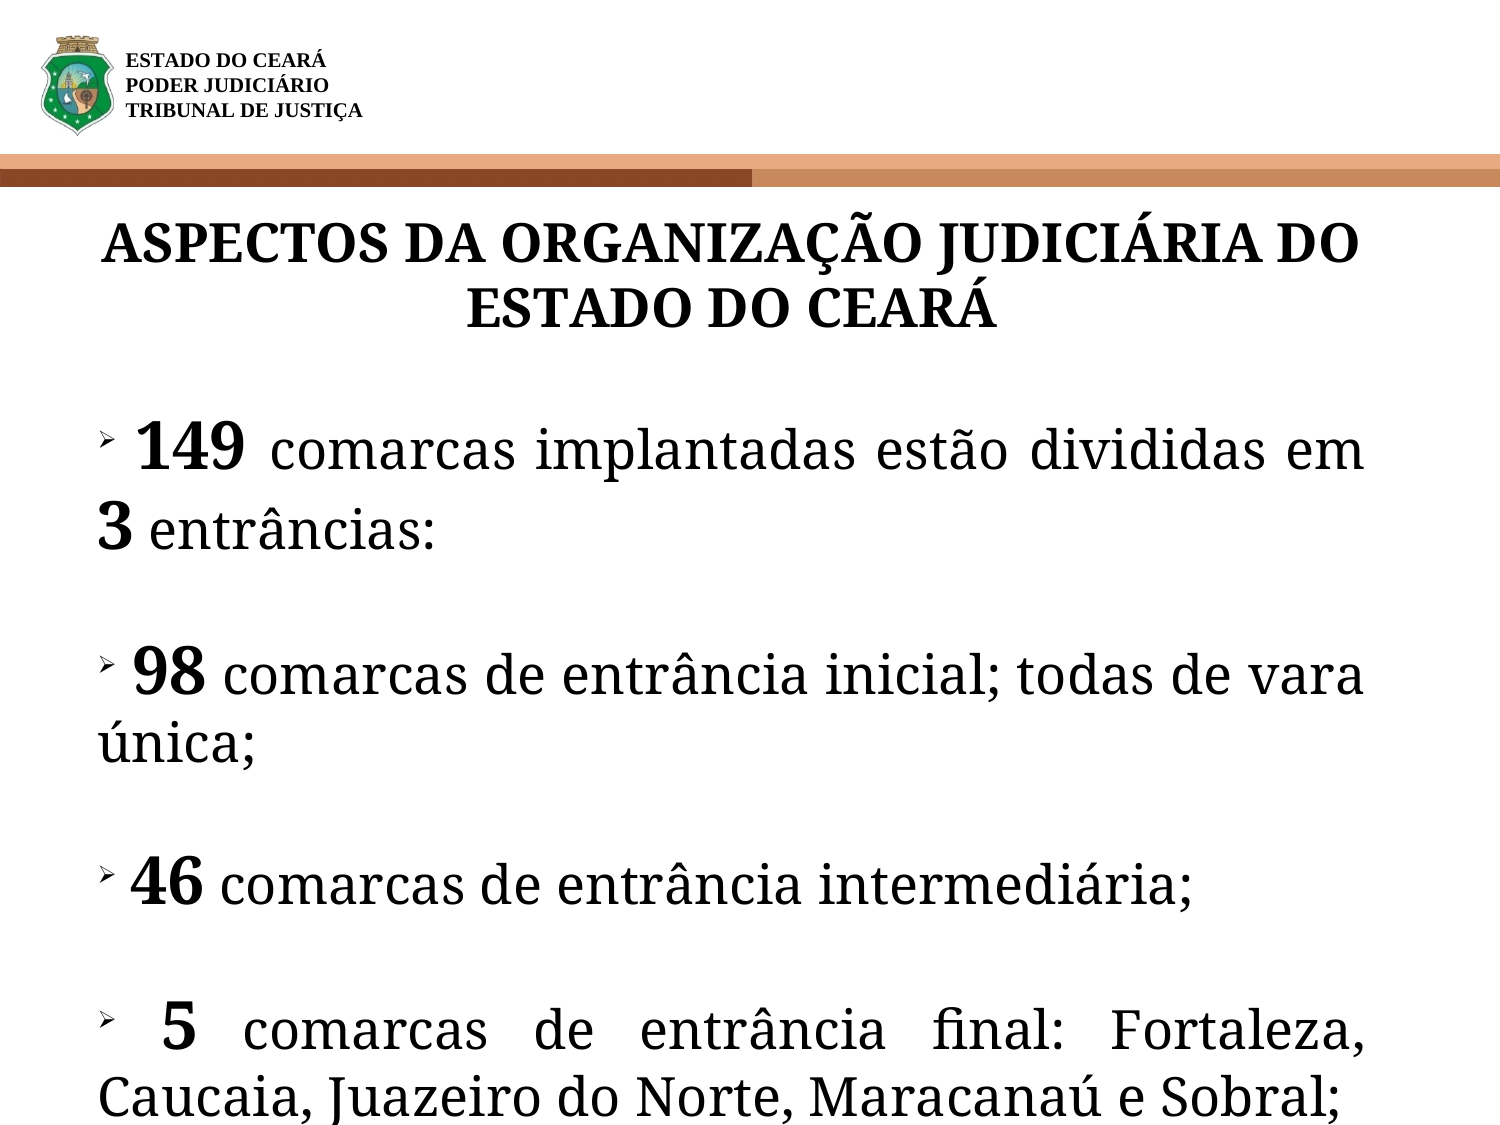

ASPECTOS DA ORGANIZAÇÃO JUDICIÁRIA DO ESTADO DO CEARÁ
 149 comarcas implantadas estão divididas em 3 entrâncias:
 98 comarcas de entrância inicial; todas de vara única;
 46 comarcas de entrância intermediária;
 5 comarcas de entrância final: Fortaleza, Caucaia, Juazeiro do Norte, Maracanaú e Sobral;